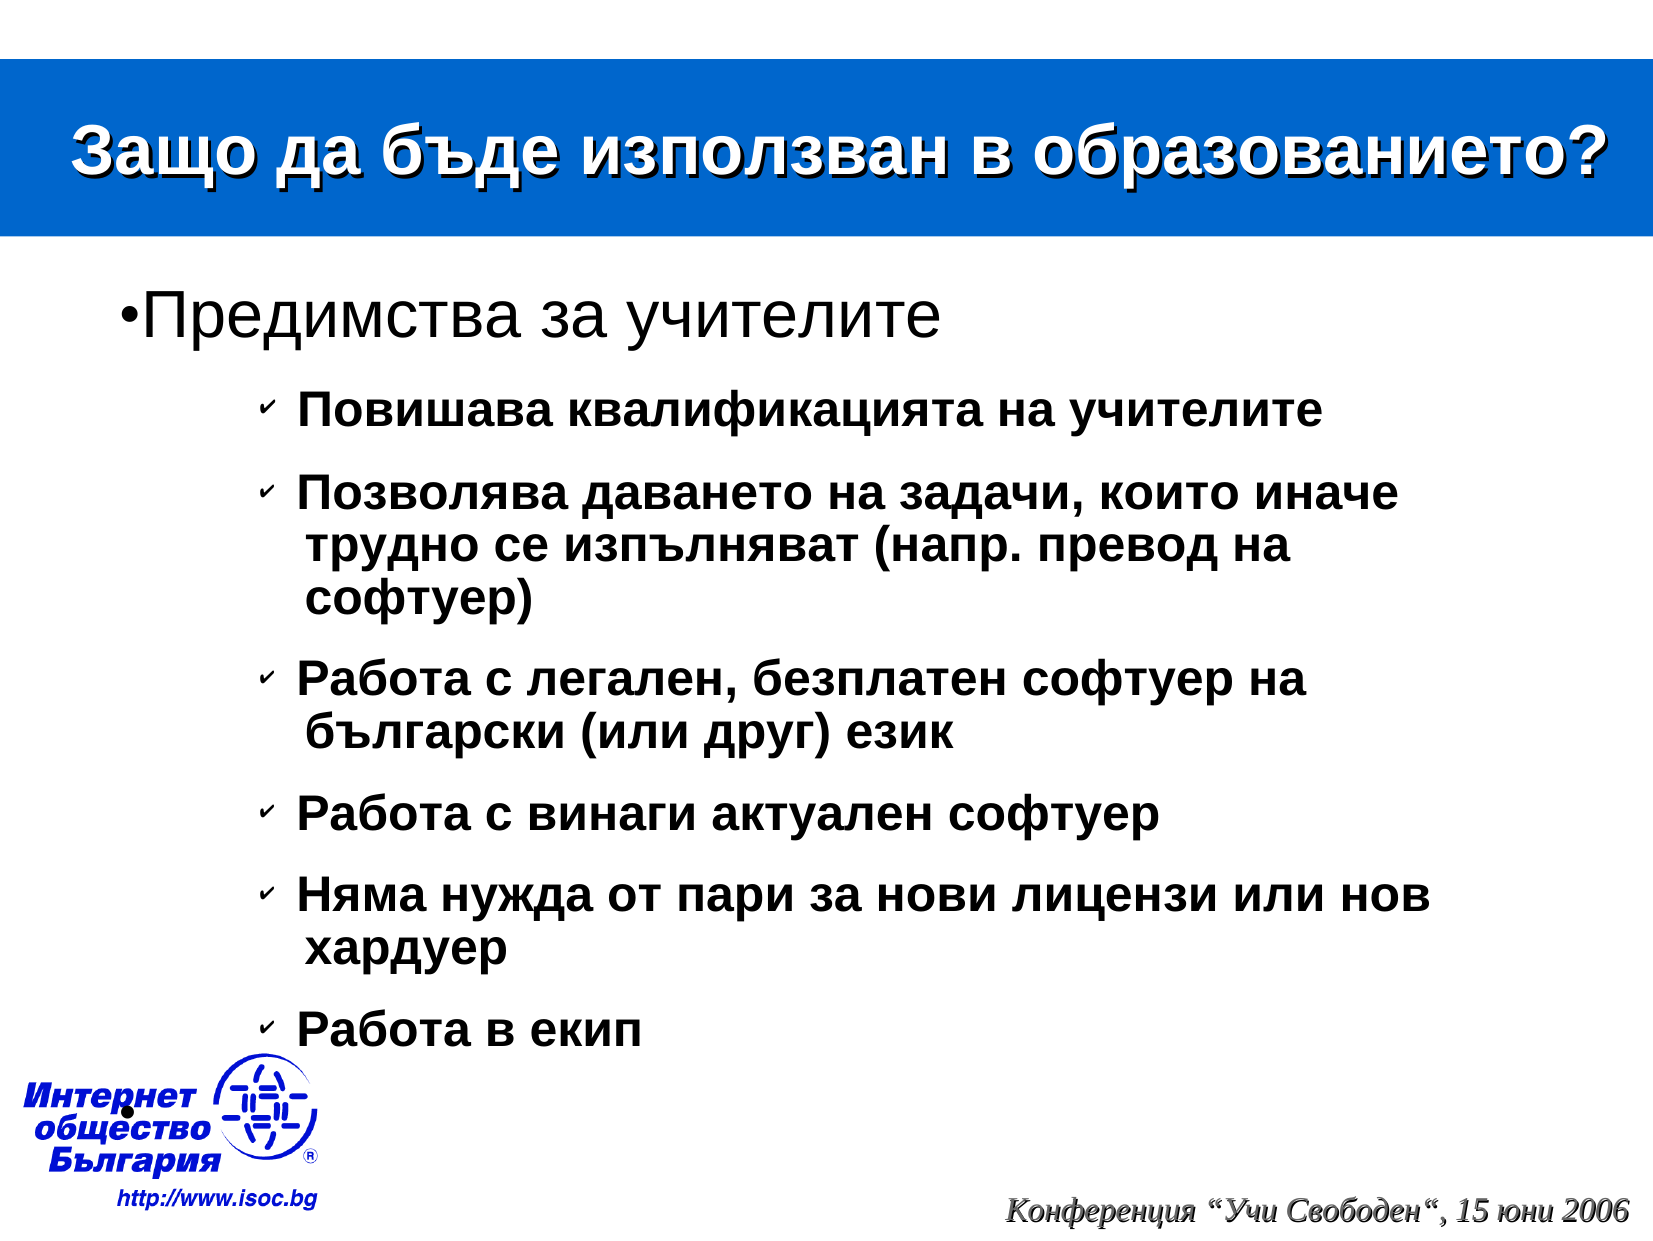

Защо да бъде използван в образованието?
# Предимства за учителите
 Повишава квалификацията на учителите
 Позволява даването на задачи, които иначе трудно се изпълняват (напр. превод на софтуер)
 Работа с легален, безплатен софтуер на български (или друг) език
 Работа с винаги актуален софтуер
 Няма нужда от пари за нови лицензи или нов хардуер
 Работа в екип